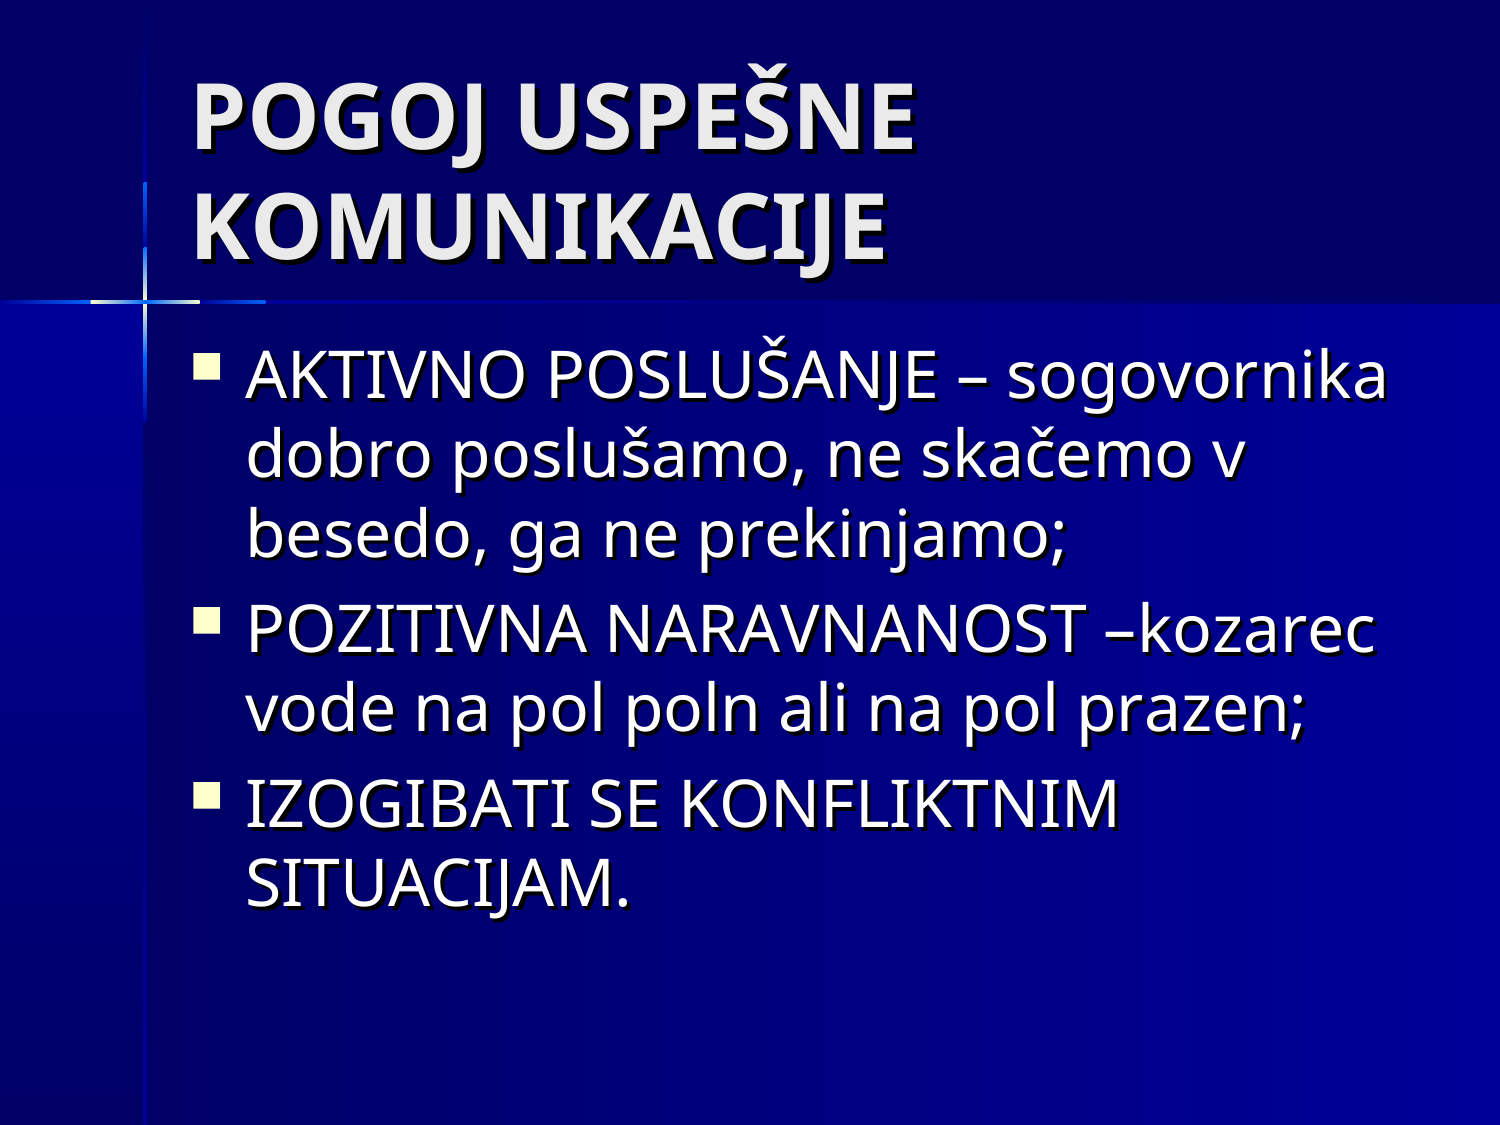

# POGOJ USPEŠNE KOMUNIKACIJE
AKTIVNO POSLUŠANJE – sogovornika dobro poslušamo, ne skačemo v besedo, ga ne prekinjamo;
POZITIVNA NARAVNANOST –kozarec vode na pol poln ali na pol prazen;
IZOGIBATI SE KONFLIKTNIM SITUACIJAM.